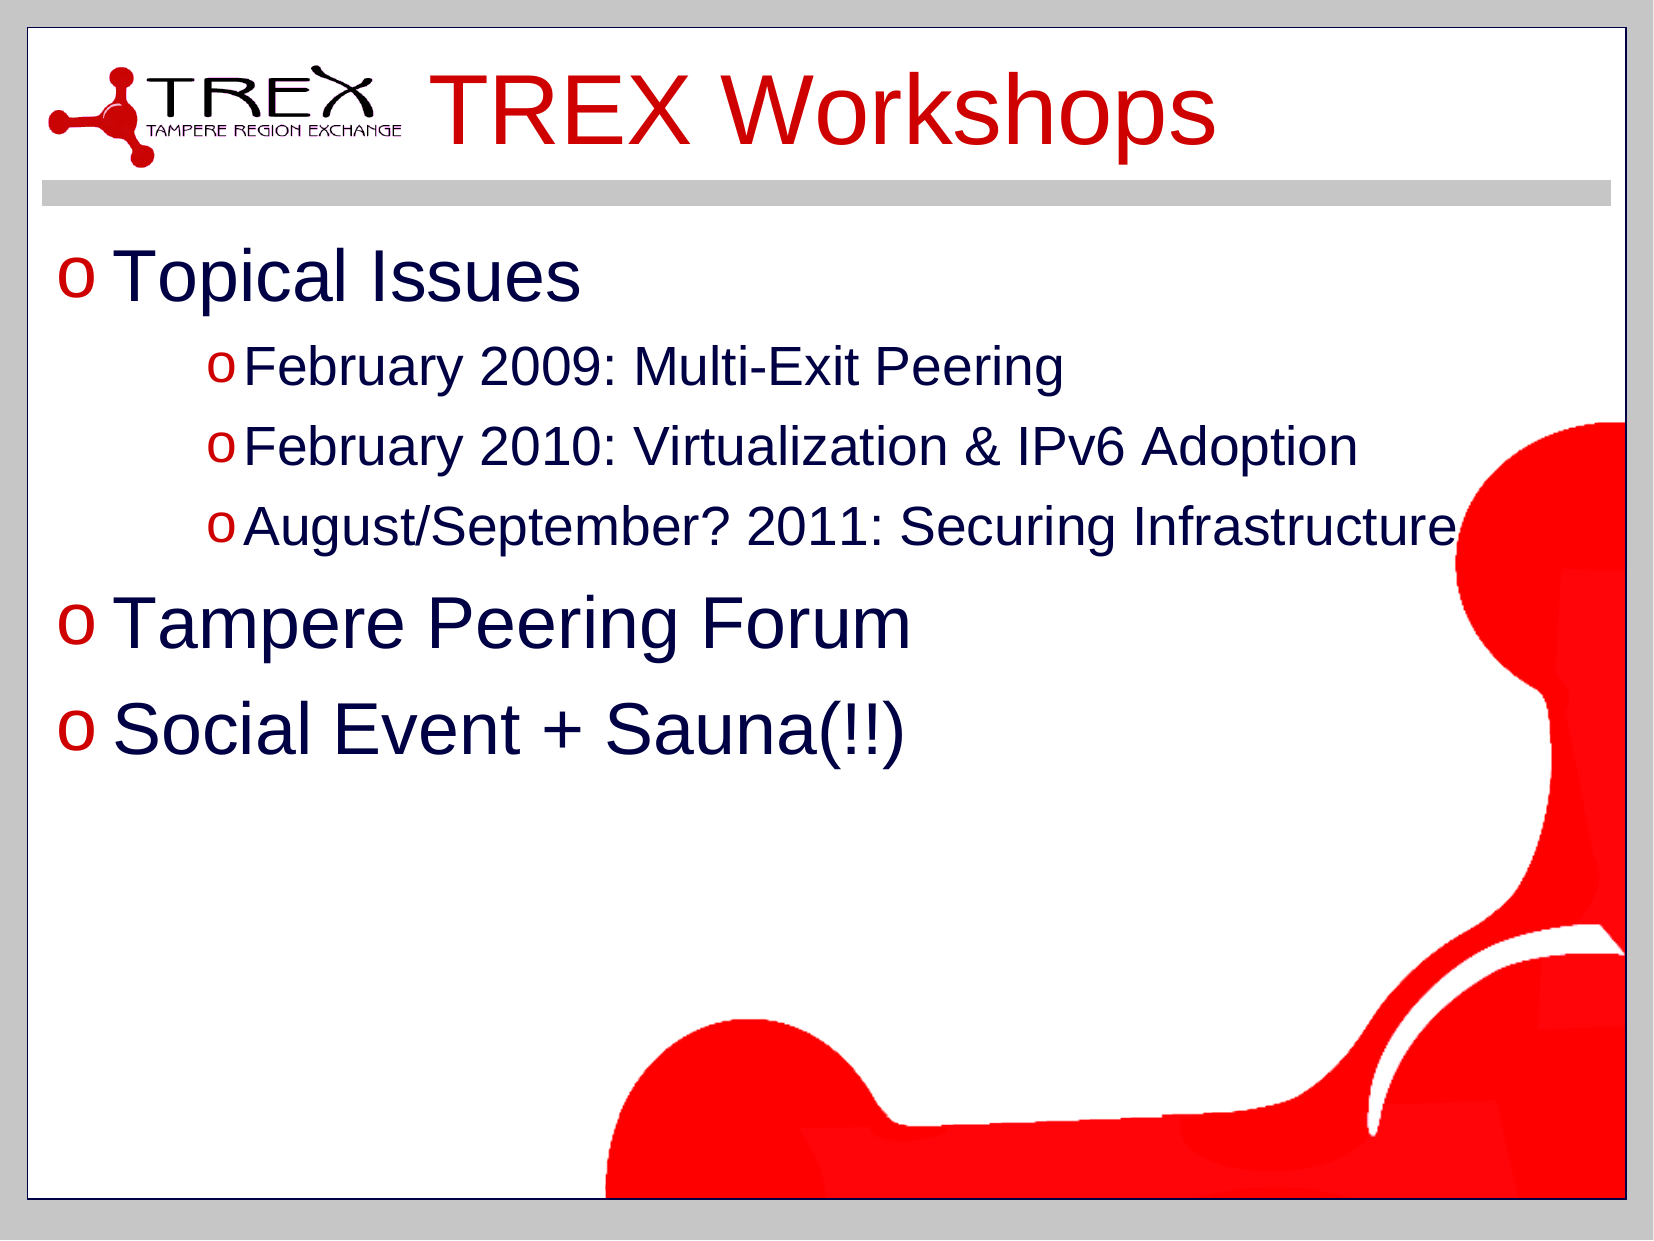

# TREX Workshops
Topical Issues
February 2009: Multi-Exit Peering
February 2010: Virtualization & IPv6 Adoption
August/September? 2011: Securing Infrastructure
Tampere Peering Forum
Social Event + Sauna(!!)